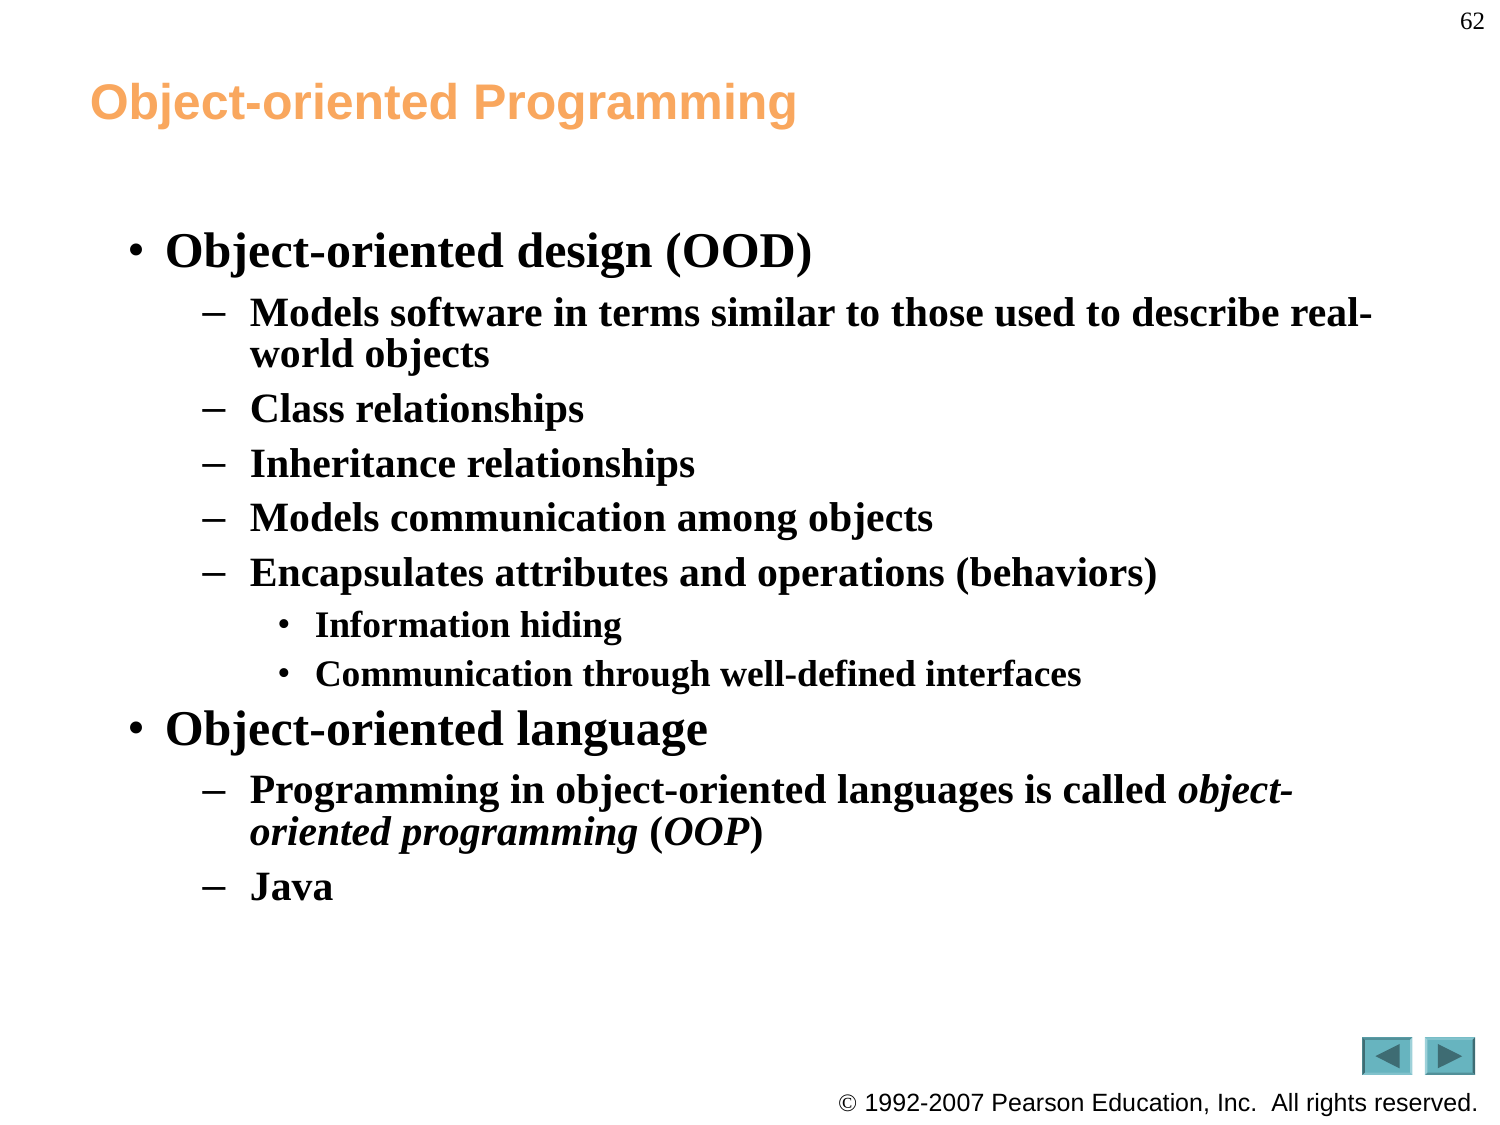

62
# Object-oriented Programming
Object-oriented design (OOD)
Models software in terms similar to those used to describe real-world objects
Class relationships
Inheritance relationships
Models communication among objects
Encapsulates attributes and operations (behaviors)
Information hiding
Communication through well-defined interfaces
Object-oriented language
Programming in object-oriented languages is called object-oriented programming (OOP)
Java